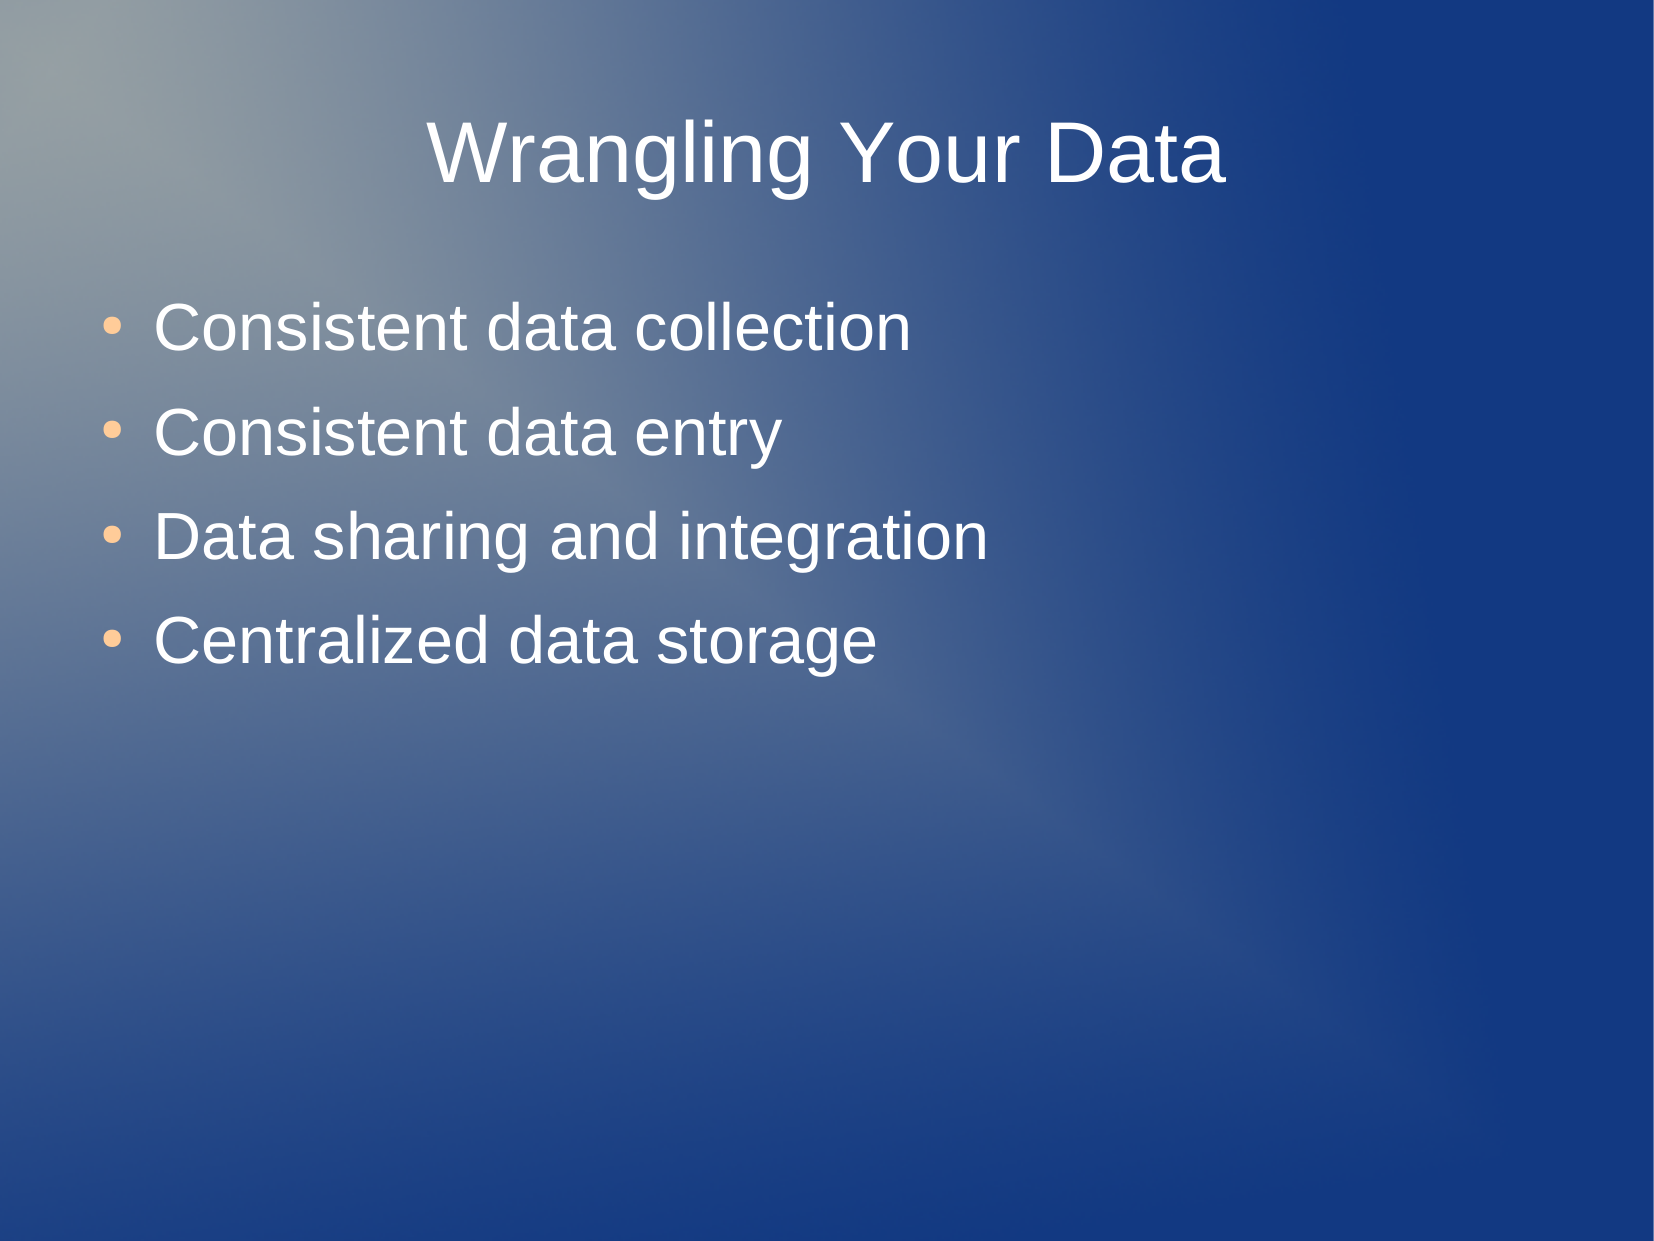

# Wrangling Your Data
Consistent data collection
Consistent data entry
Data sharing and integration
Centralized data storage